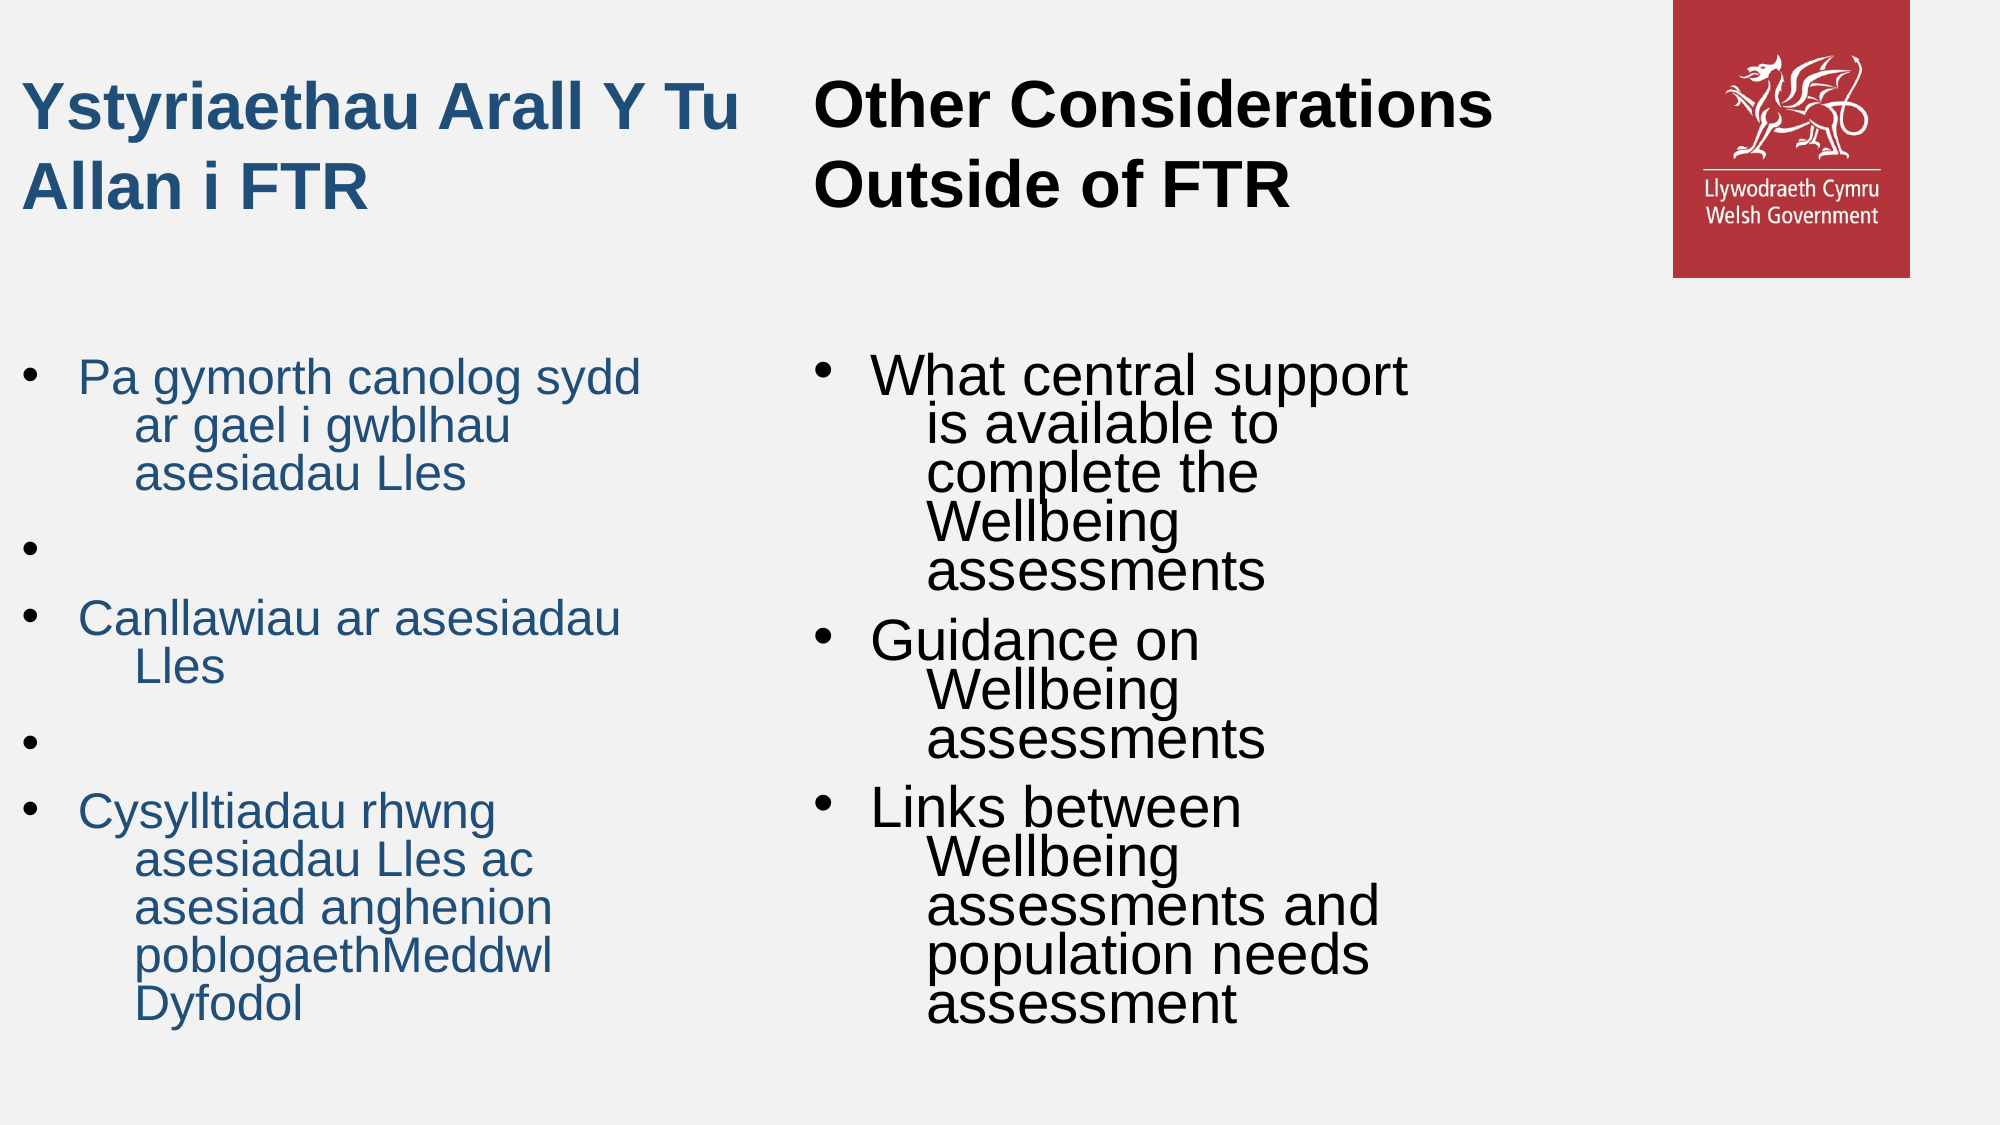

Other Considerations Outside of FTR
Ystyriaethau Arall Y Tu Allan i FTR
Pa gymorth canolog sydd ar gael i gwblhau asesiadau Lles
Canllawiau ar asesiadau Lles
Cysylltiadau rhwng asesiadau Lles ac asesiad anghenion poblogaethMeddwl Dyfodol
# What central support is available to complete the Wellbeing assessments
Guidance on Wellbeing assessments
Links between Wellbeing assessments and population needs assessment